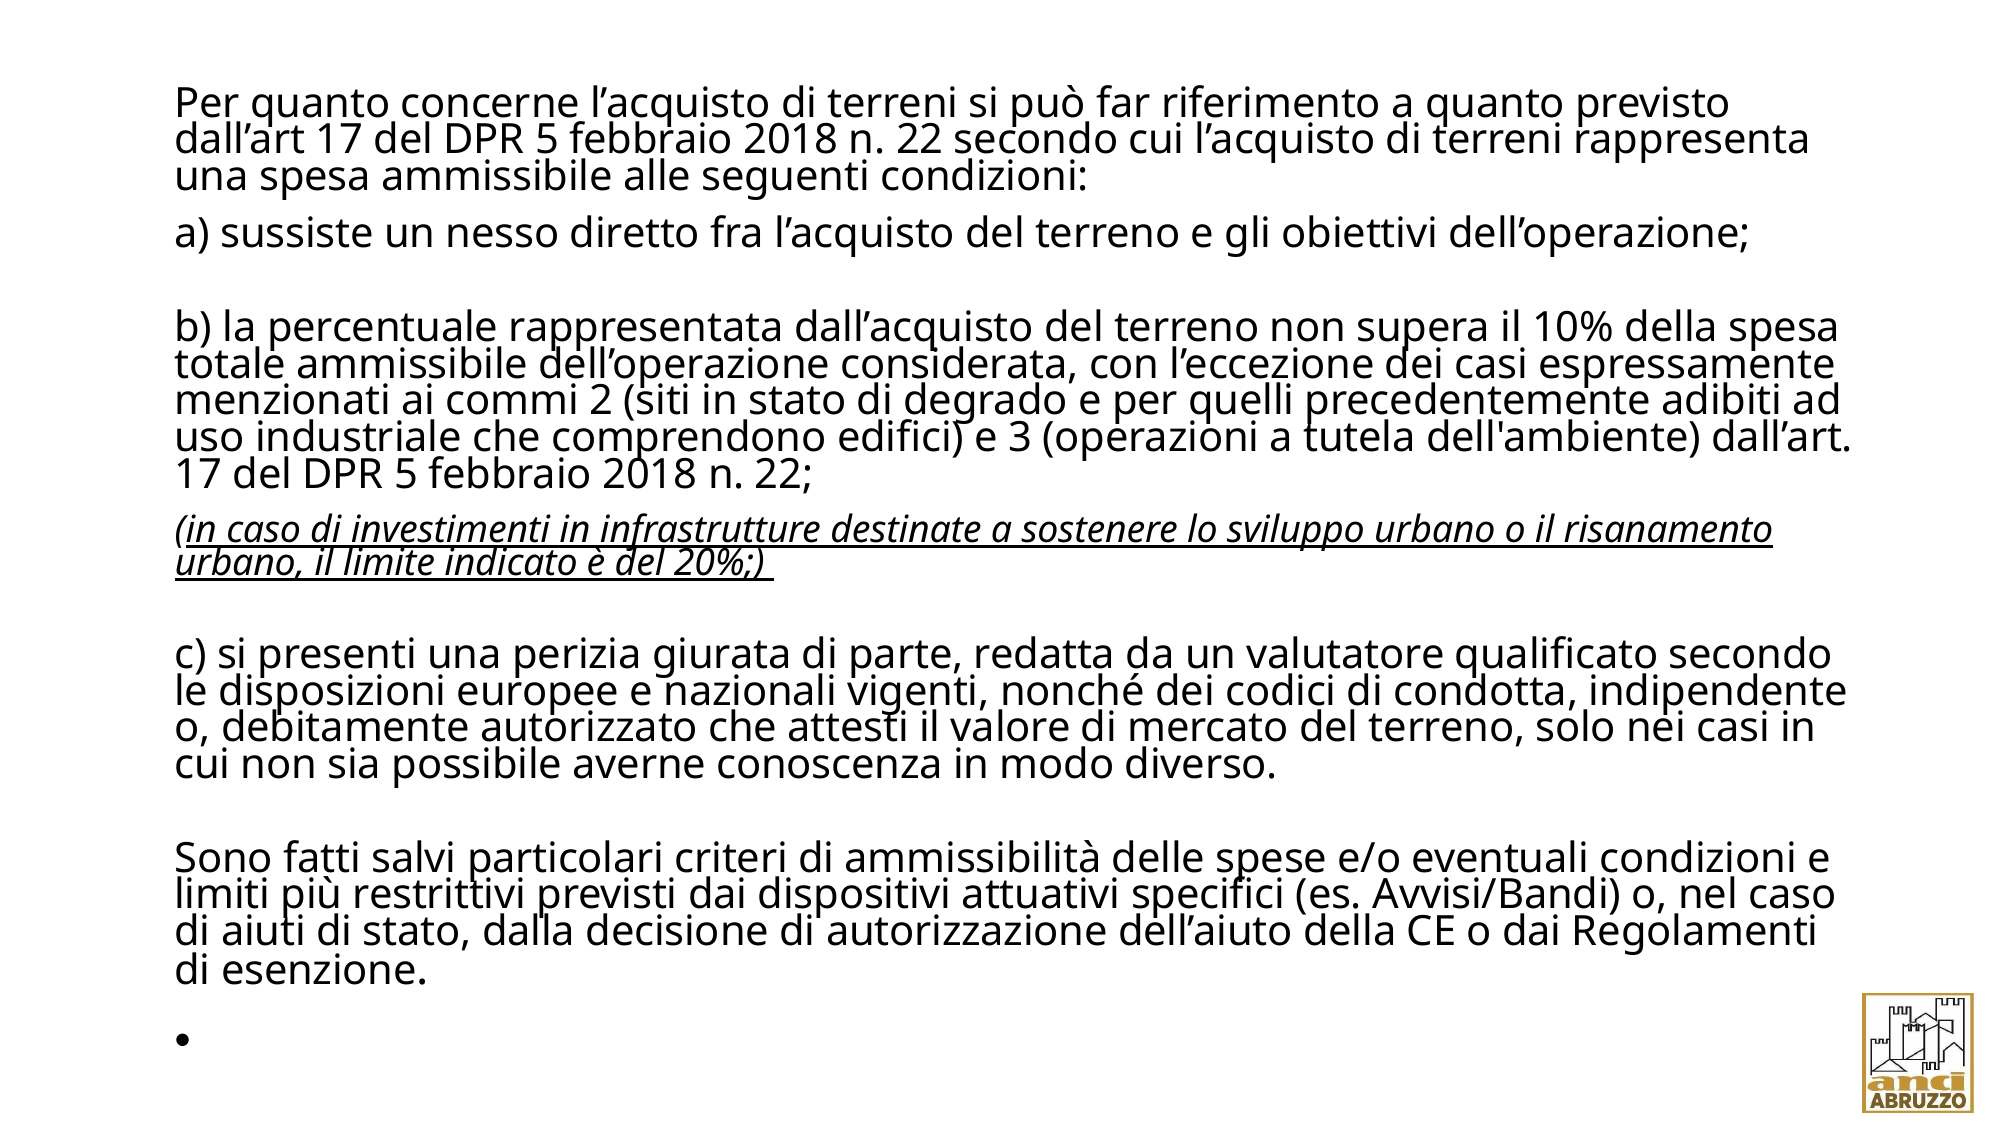

# Per quanto concerne l’acquisto di terreni si può far riferimento a quanto previsto dall’art 17 del DPR 5 febbraio 2018 n. 22 secondo cui l’acquisto di terreni rappresenta una spesa ammissibile alle seguenti condizioni:
a) sussiste un nesso diretto fra l’acquisto del terreno e gli obiettivi dell’operazione;
b) la percentuale rappresentata dall’acquisto del terreno non supera il 10% della spesa totale ammissibile dell’operazione considerata, con l’eccezione dei casi espressamente menzionati ai commi 2 (siti in stato di degrado e per quelli precedentemente adibiti ad uso industriale che comprendono edifici) e 3 (operazioni a tutela dell'ambiente) dall’art. 17 del DPR 5 febbraio 2018 n. 22;
(in caso di investimenti in infrastrutture destinate a sostenere lo sviluppo urbano o il risanamento urbano, il limite indicato è del 20%;)
c) si presenti una perizia giurata di parte, redatta da un valutatore qualificato secondo le disposizioni europee e nazionali vigenti, nonché dei codici di condotta, indipendente o, debitamente autorizzato che attesti il valore di mercato del terreno, solo nei casi in cui non sia possibile averne conoscenza in modo diverso.
Sono fatti salvi particolari criteri di ammissibilità delle spese e/o eventuali condizioni e limiti più restrittivi previsti dai dispositivi attuativi specifici (es. Avvisi/Bandi) o, nel caso di aiuti di stato, dalla decisione di autorizzazione dell’aiuto della CE o dai Regolamenti di esenzione.